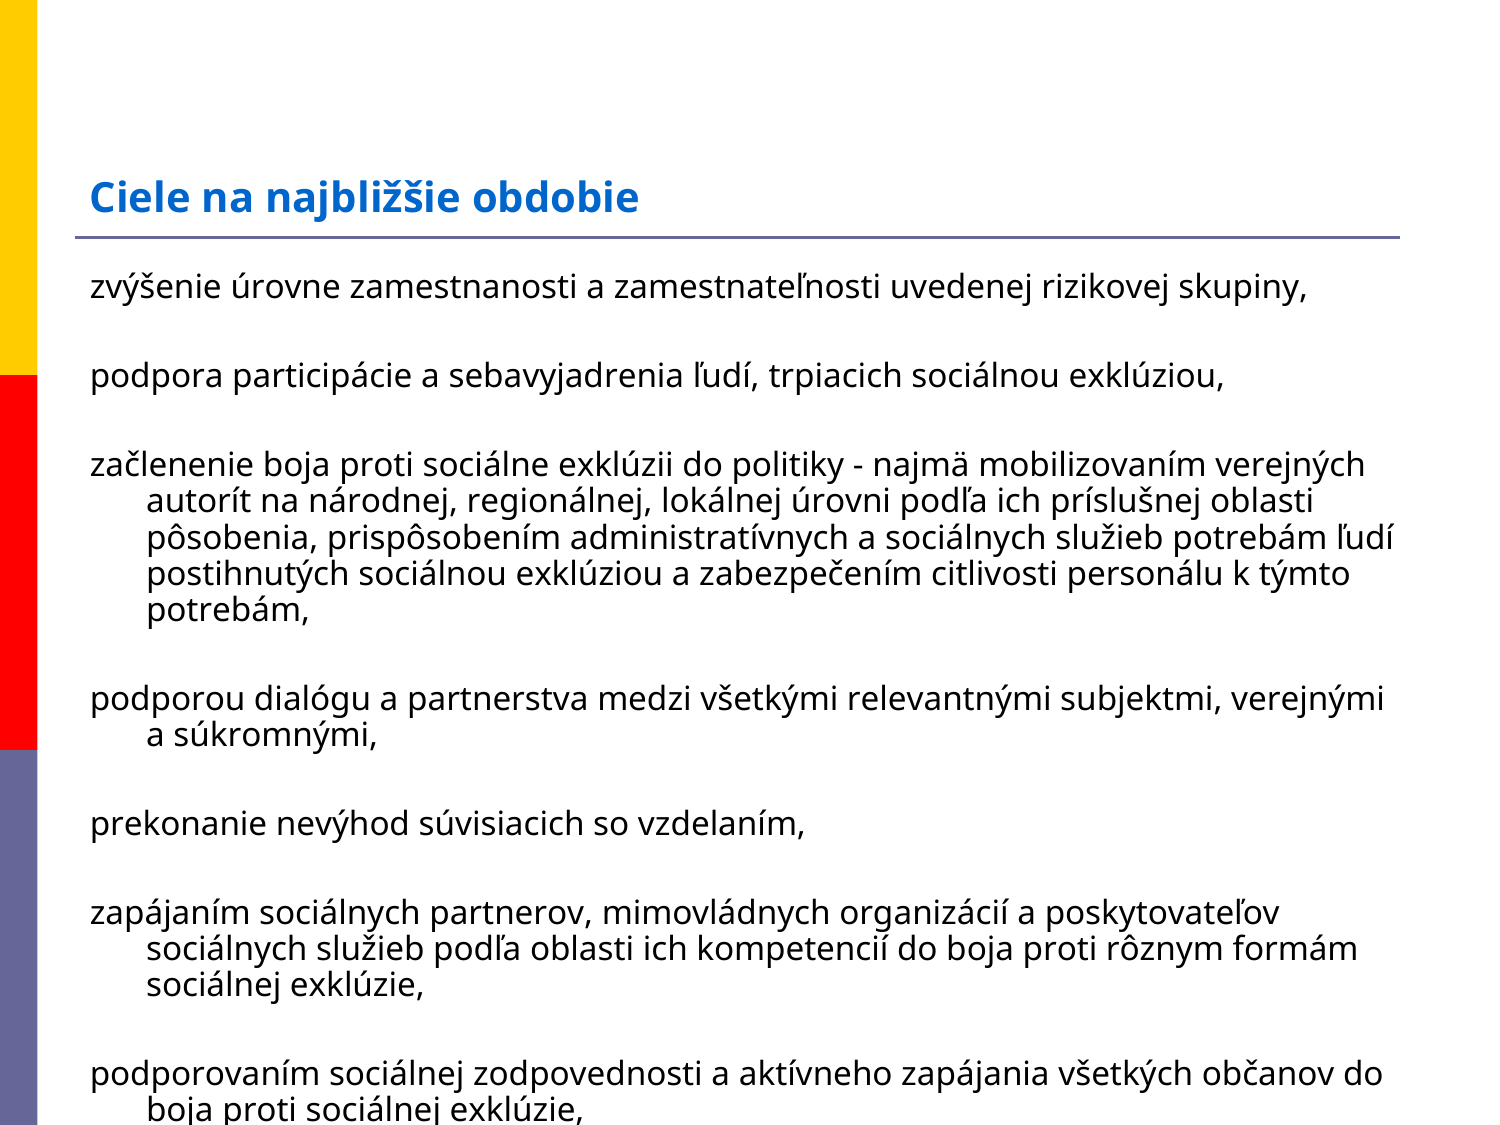

# Ciele na najbližšie obdobie
zvýšenie úrovne zamestnanosti a zamestnateľnosti uvedenej rizikovej skupiny,
podpora participácie a sebavyjadrenia ľudí, trpiacich sociálnou exklúziou,
začlenenie boja proti sociálne exklúzii do politiky - najmä mobilizovaním verejných autorít na národnej, regionálnej, lokálnej úrovni podľa ich príslušnej oblasti pôsobenia, prispôsobením administratívnych a sociálnych služieb potrebám ľudí postihnutých sociálnou exklúziou a zabezpečením citlivosti personálu k týmto potrebám,
podporou dialógu a partnerstva medzi všetkými relevantnými subjektmi, verejnými a súkromnými,
prekonanie nevýhod súvisiacich so vzdelaním,
zapájaním sociálnych partnerov, mimovládnych organizácií a poskytovateľov sociálnych služieb podľa oblasti ich kompetencií do boja proti rôznym formám sociálnej exklúzie,
podporovaním sociálnej zodpovednosti a aktívneho zapájania všetkých občanov do boja proti sociálnej exklúzie,